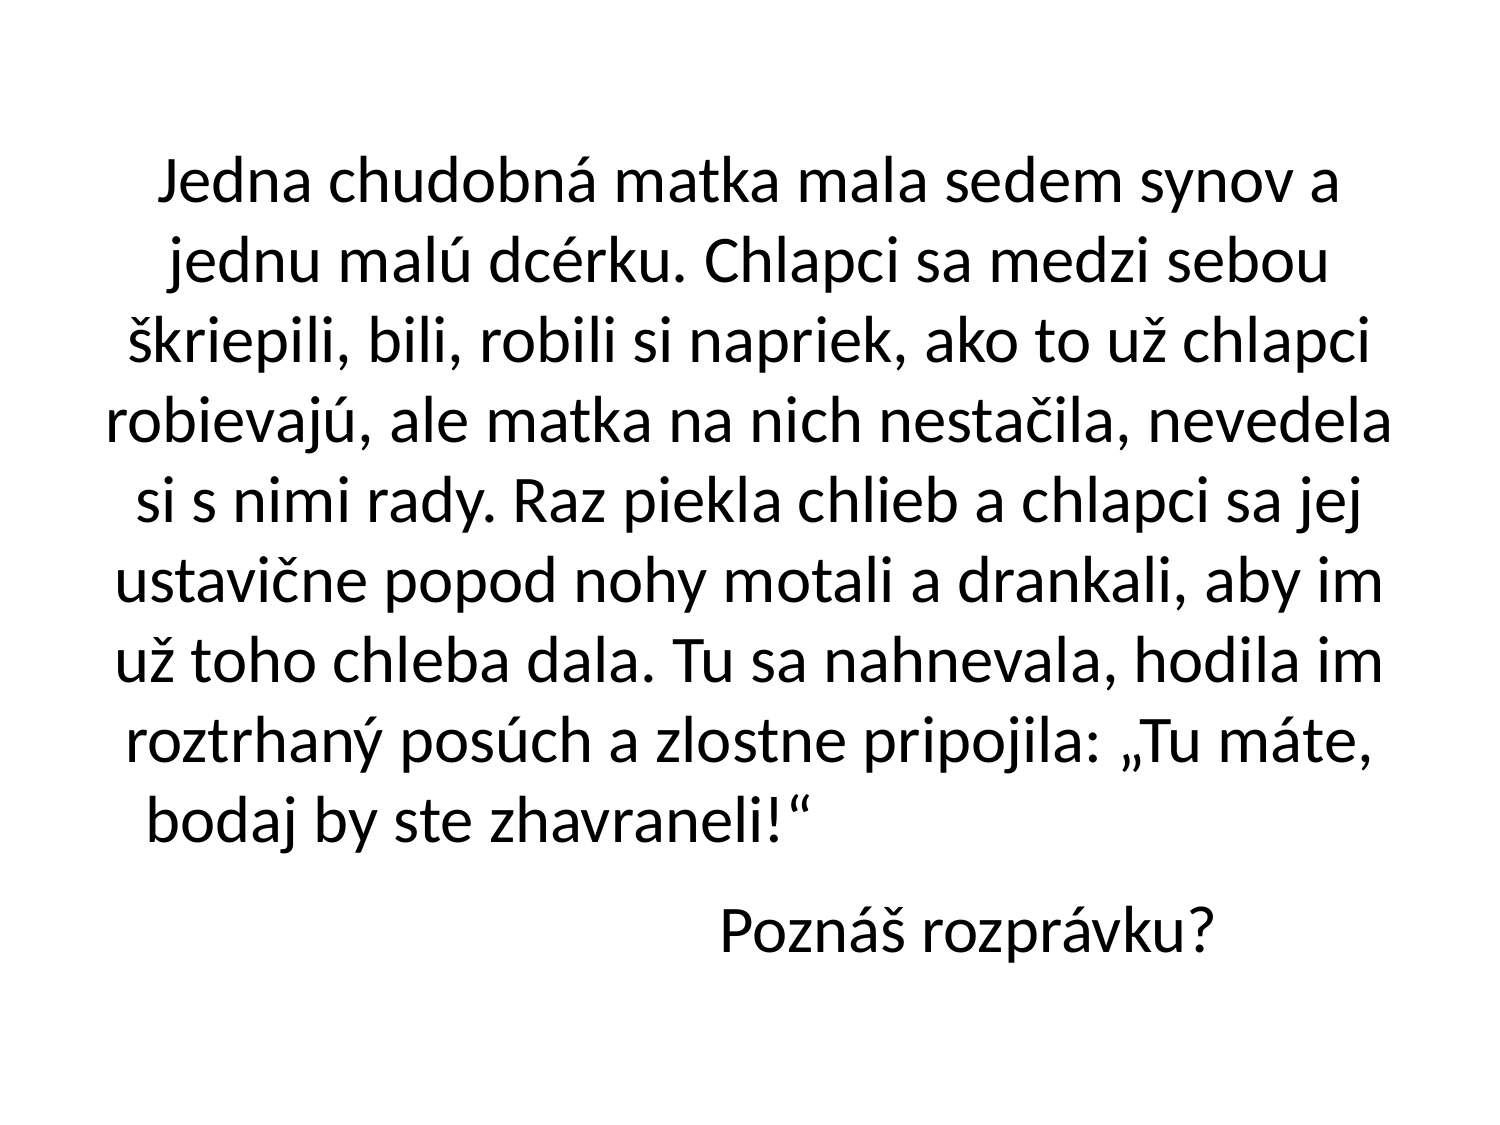

# Jedna chudobná matka mala sedem synov a jednu malú dcérku. Chlapci sa medzi sebou škriepili, bili, robili si napriek, ako to už chlapci robievajú, ale matka na nich nestačila, nevedela si s nimi rady. Raz piekla chlieb a chlapci sa jej ustavične popod nohy motali a drankali, aby im už toho chleba dala. Tu sa nahnevala, hodila im roztrhaný posúch a zlostne pripojila: „Tu máte, bodaj by ste zhavraneli!“
 Poznáš rozprávku?